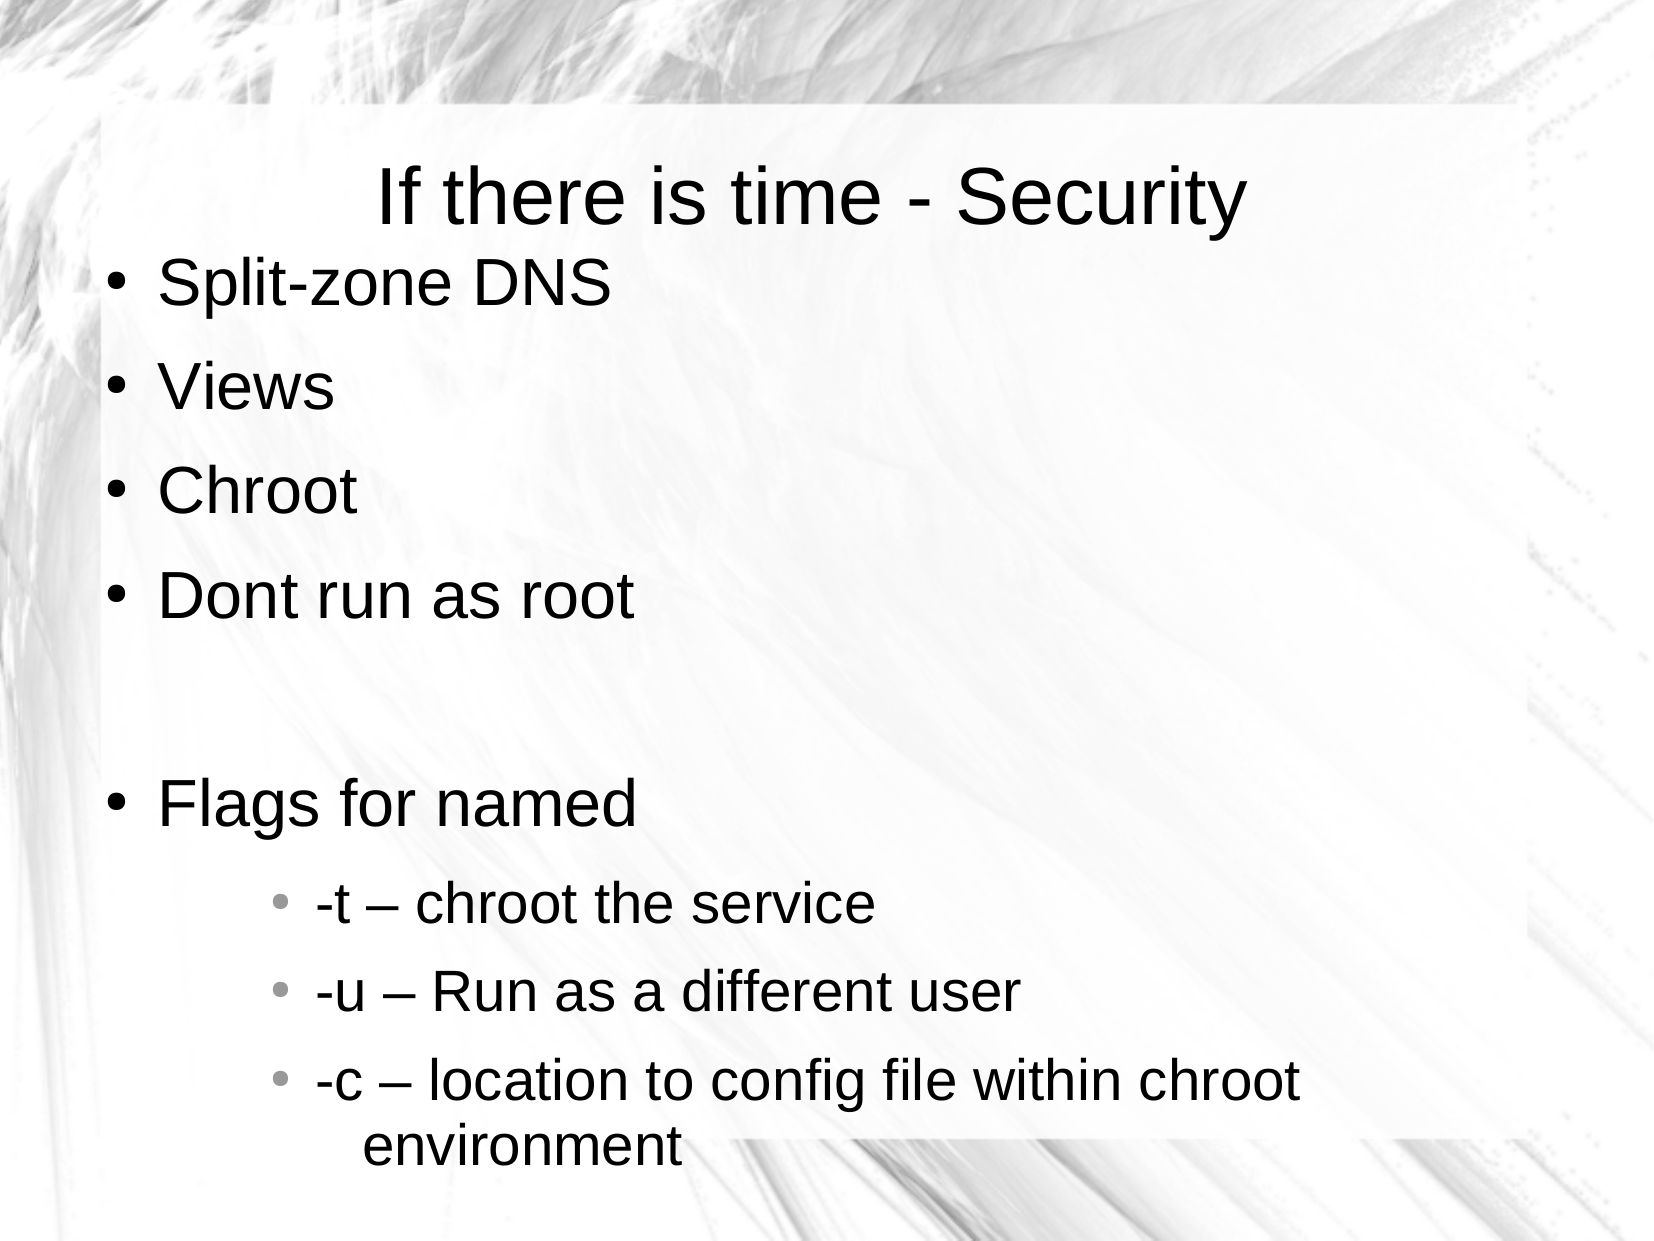

# If there is time - Security
Split-zone DNS
Views
Chroot
Dont run as root
Flags for named
-t – chroot the service
-u – Run as a different user
-c – location to config file within chroot environment